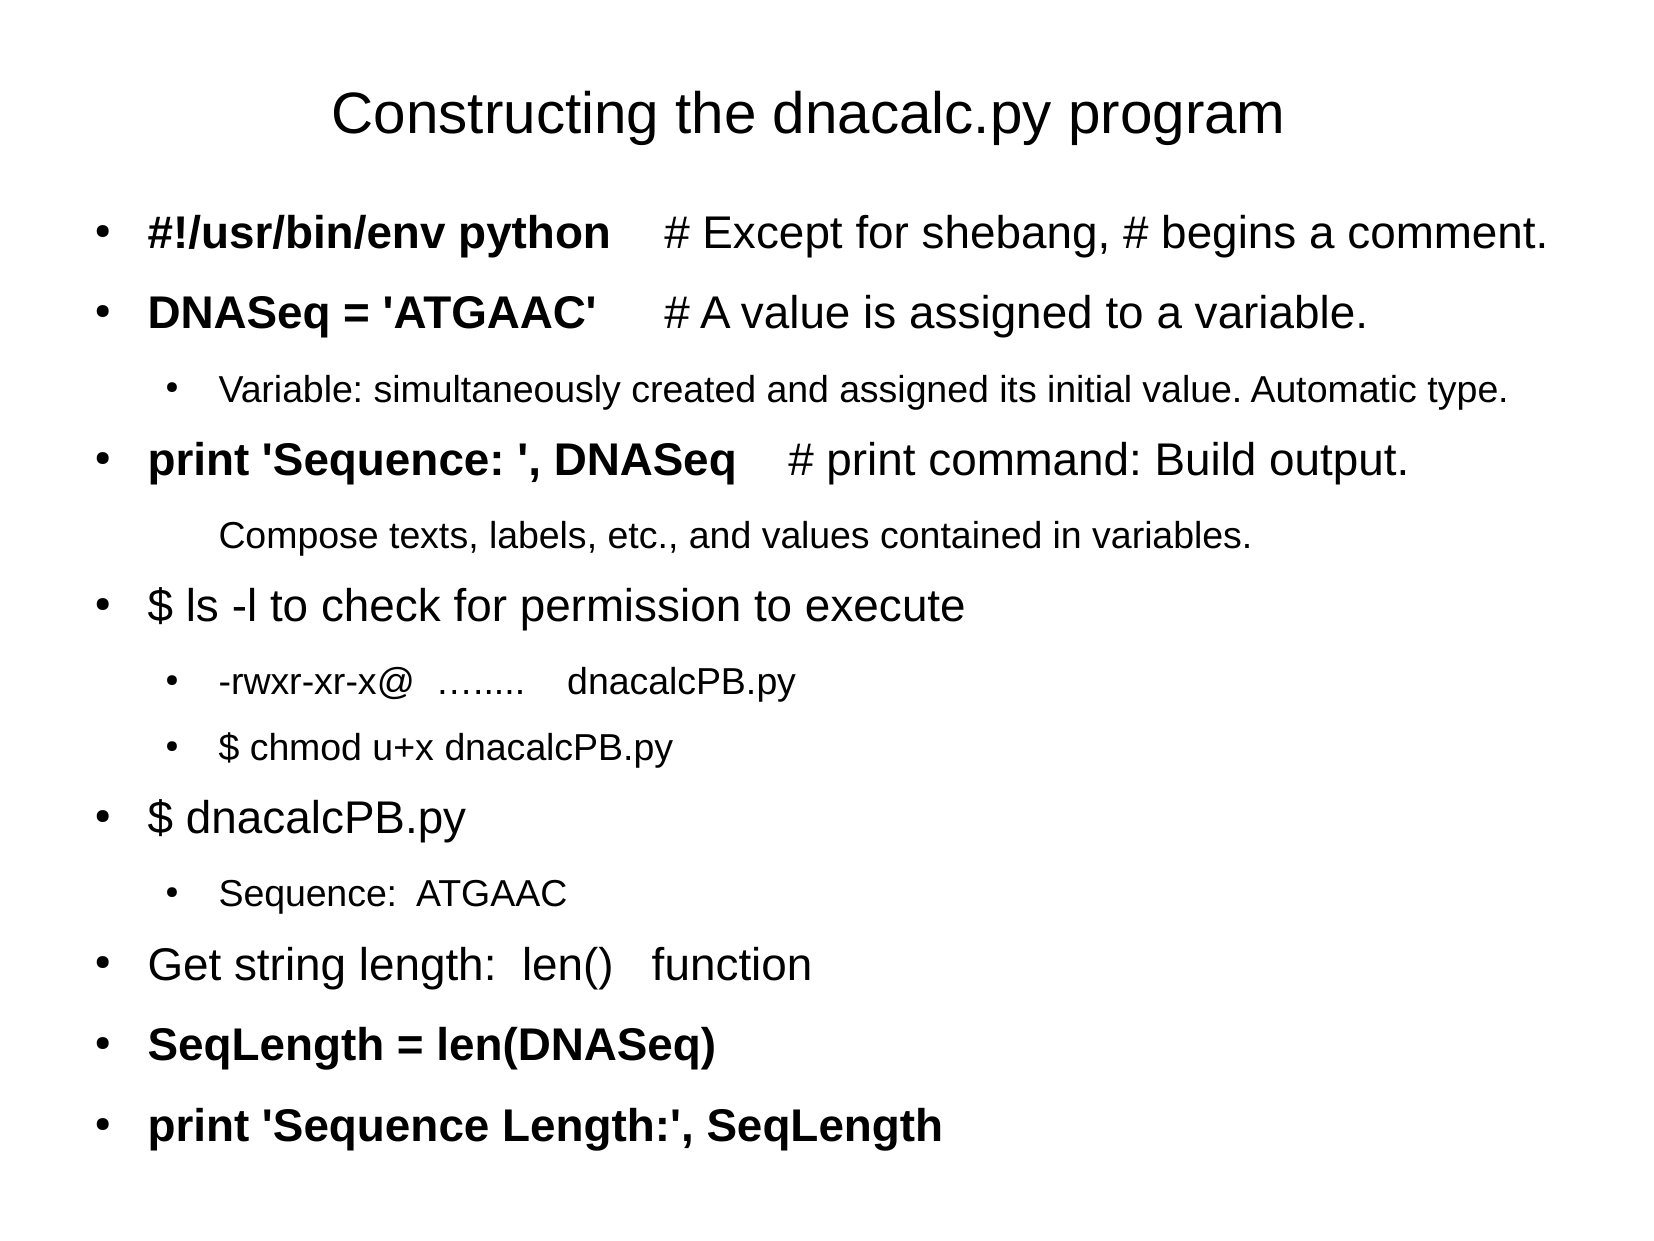

# Constructing the dnacalc.py program
#!/usr/bin/env python	# Except for shebang, # begins a comment.
DNASeq = 'ATGAAC'	# A value is assigned to a variable.
Variable: simultaneously created and assigned its initial value. Automatic type.
print 'Sequence: ', DNASeq # print command: Build output.
Compose texts, labels, etc., and values contained in variables.
$ ls -l to check for permission to execute
-rwxr-xr-x@ …..... dnacalcPB.py
$ chmod u+x dnacalcPB.py
$ dnacalcPB.py
Sequence: ATGAAC
Get string length: len() function
SeqLength = len(DNASeq)
print 'Sequence Length:', SeqLength